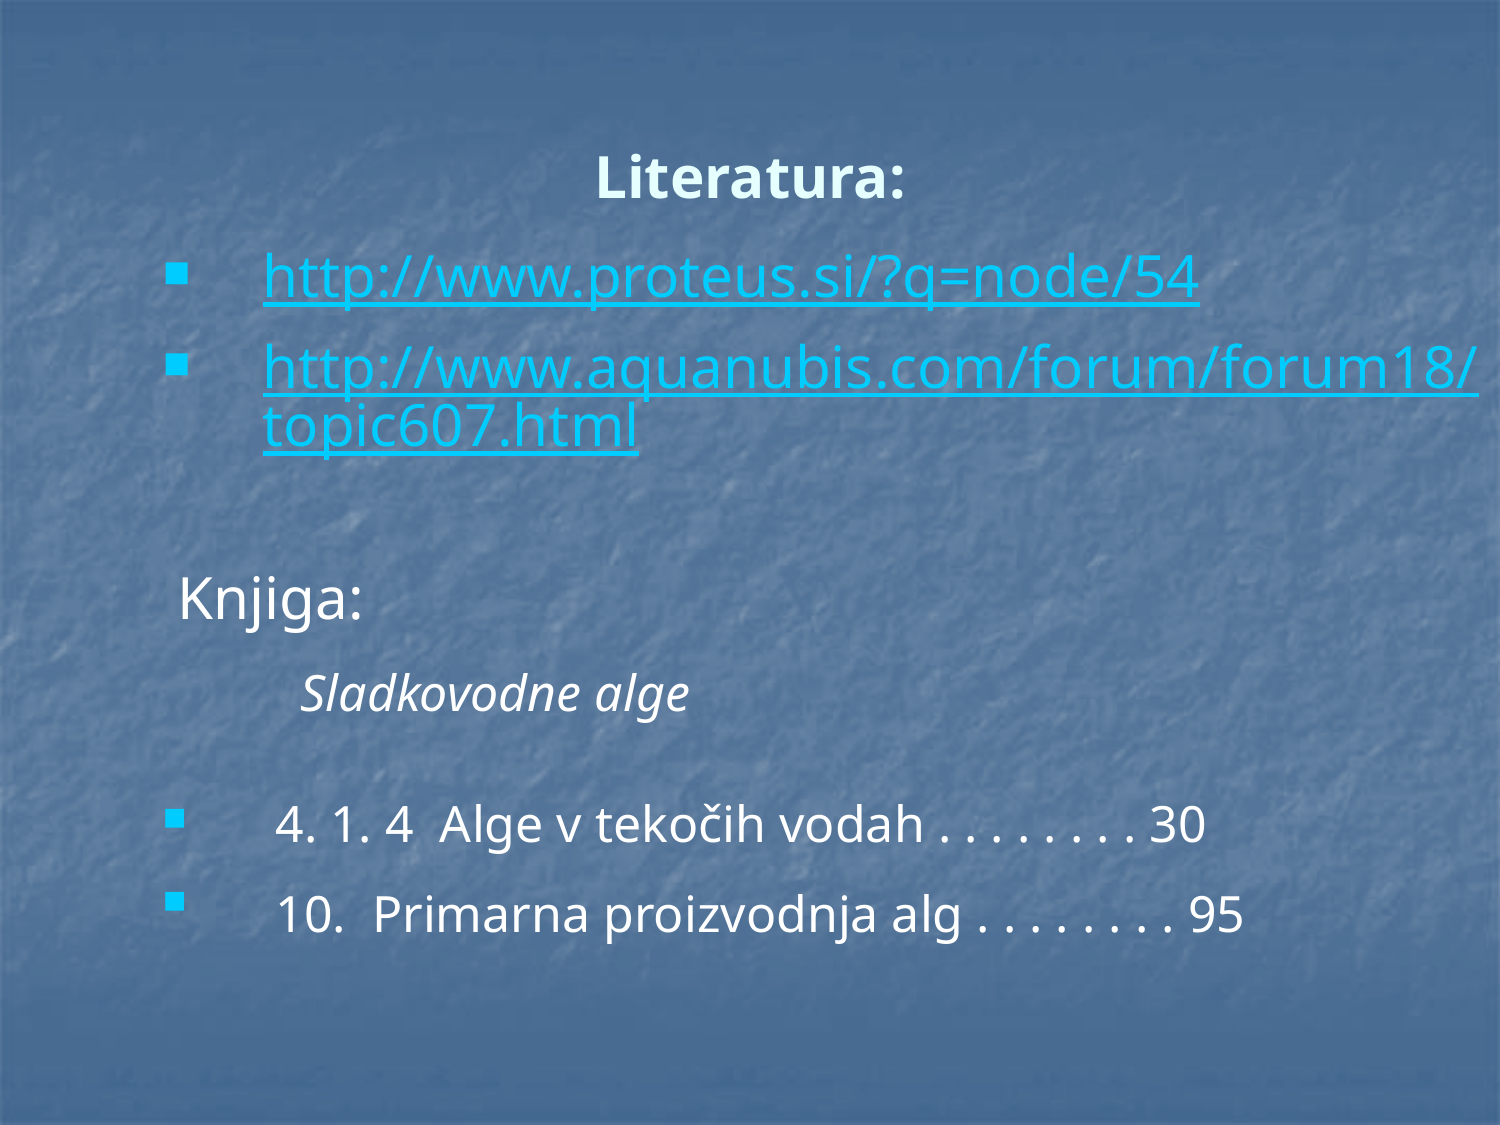

# Literatura:
http://www.proteus.si/?q=node/54
http://www.aquanubis.com/forum/forum18/topic607.html
 Knjiga:
 Sladkovodne alge
 4. 1. 4 Alge v tekočih vodah . . . . . . . . 30
 10. Primarna proizvodnja alg . . . . . . . . 95